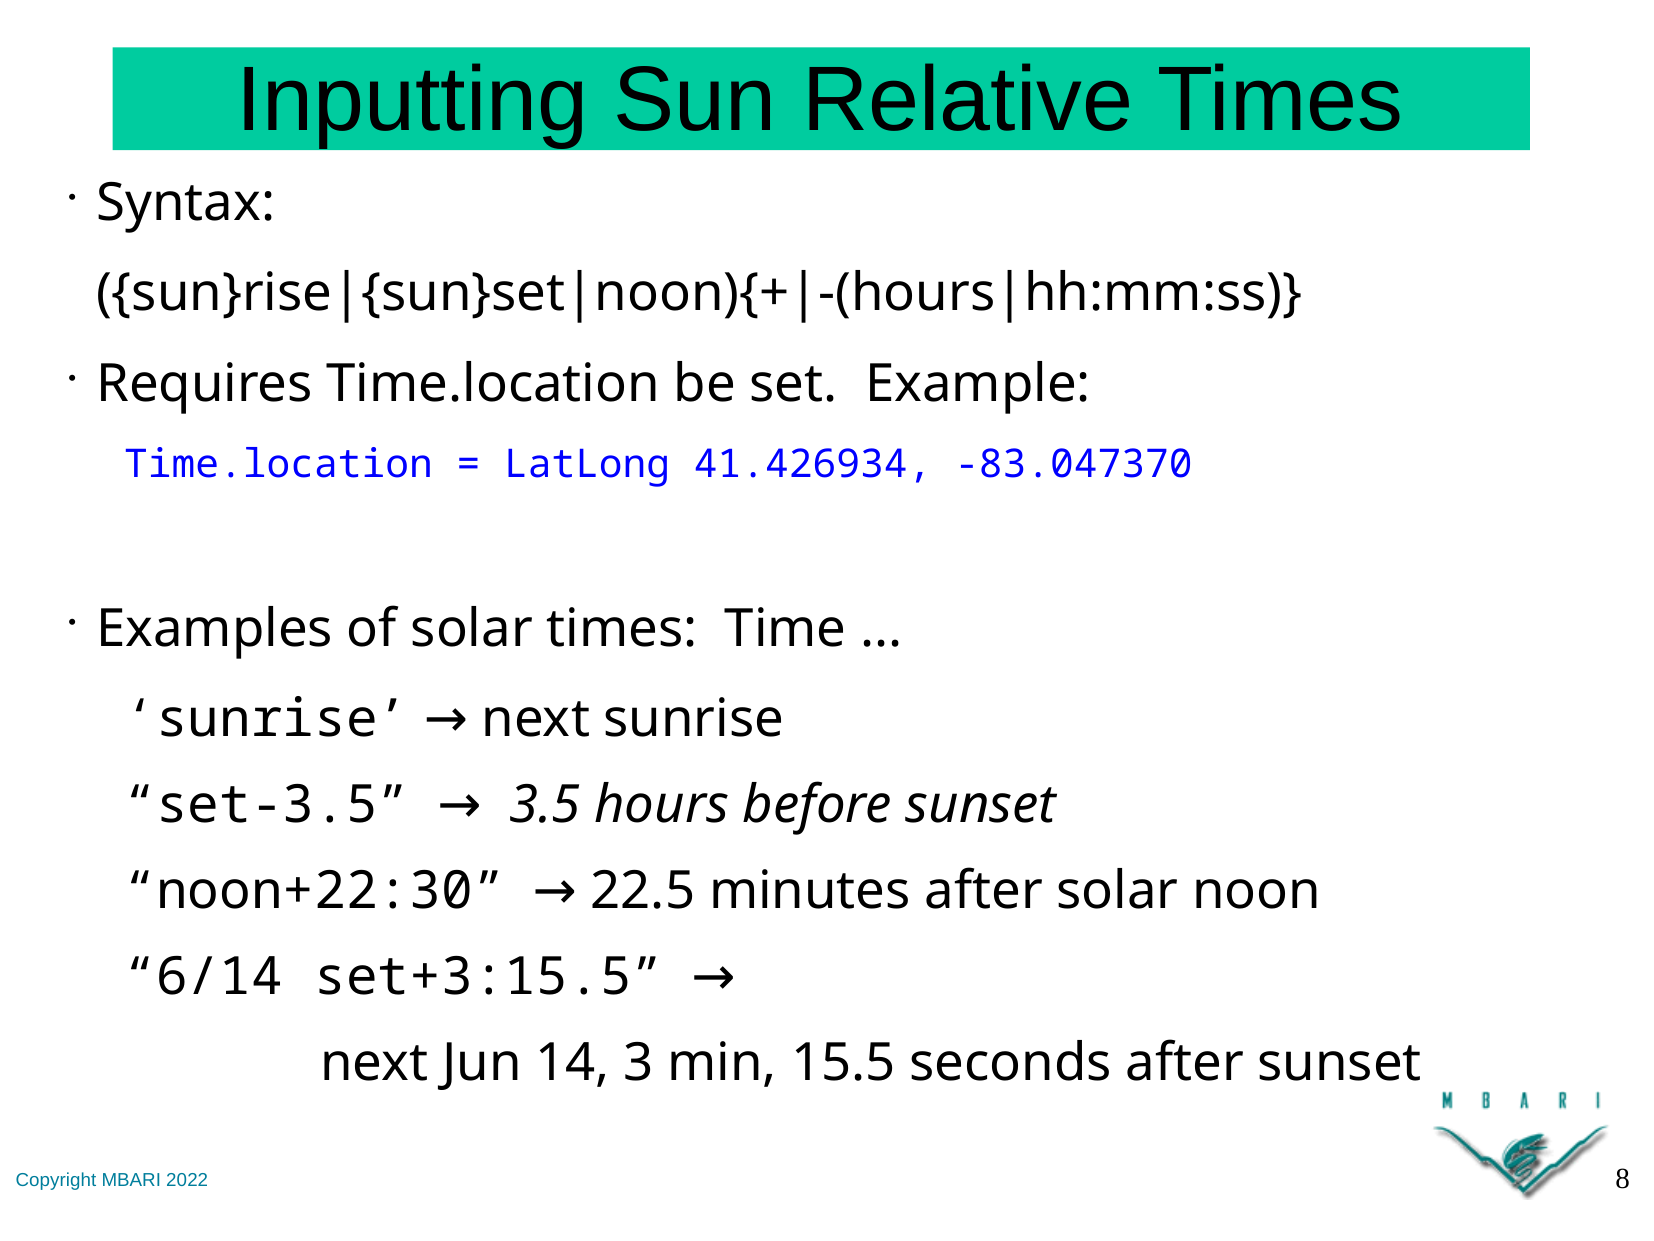

# Inputting Sun Relative Times
Syntax:
({sun}rise|{sun}set|noon){+|-(hours|hh:mm:ss)}
Requires Time.location be set. Example:
Time.location = LatLong 41.426934, -83.047370
Examples of solar times: Time ...
‘sunrise’ → next sunrise
“set-3.5” → 3.5 hours before sunset
“noon+22:30” → 22.5 minutes after solar noon
“6/14 set+3:15.5” →
next Jun 14, 3 min, 15.5 seconds after sunset